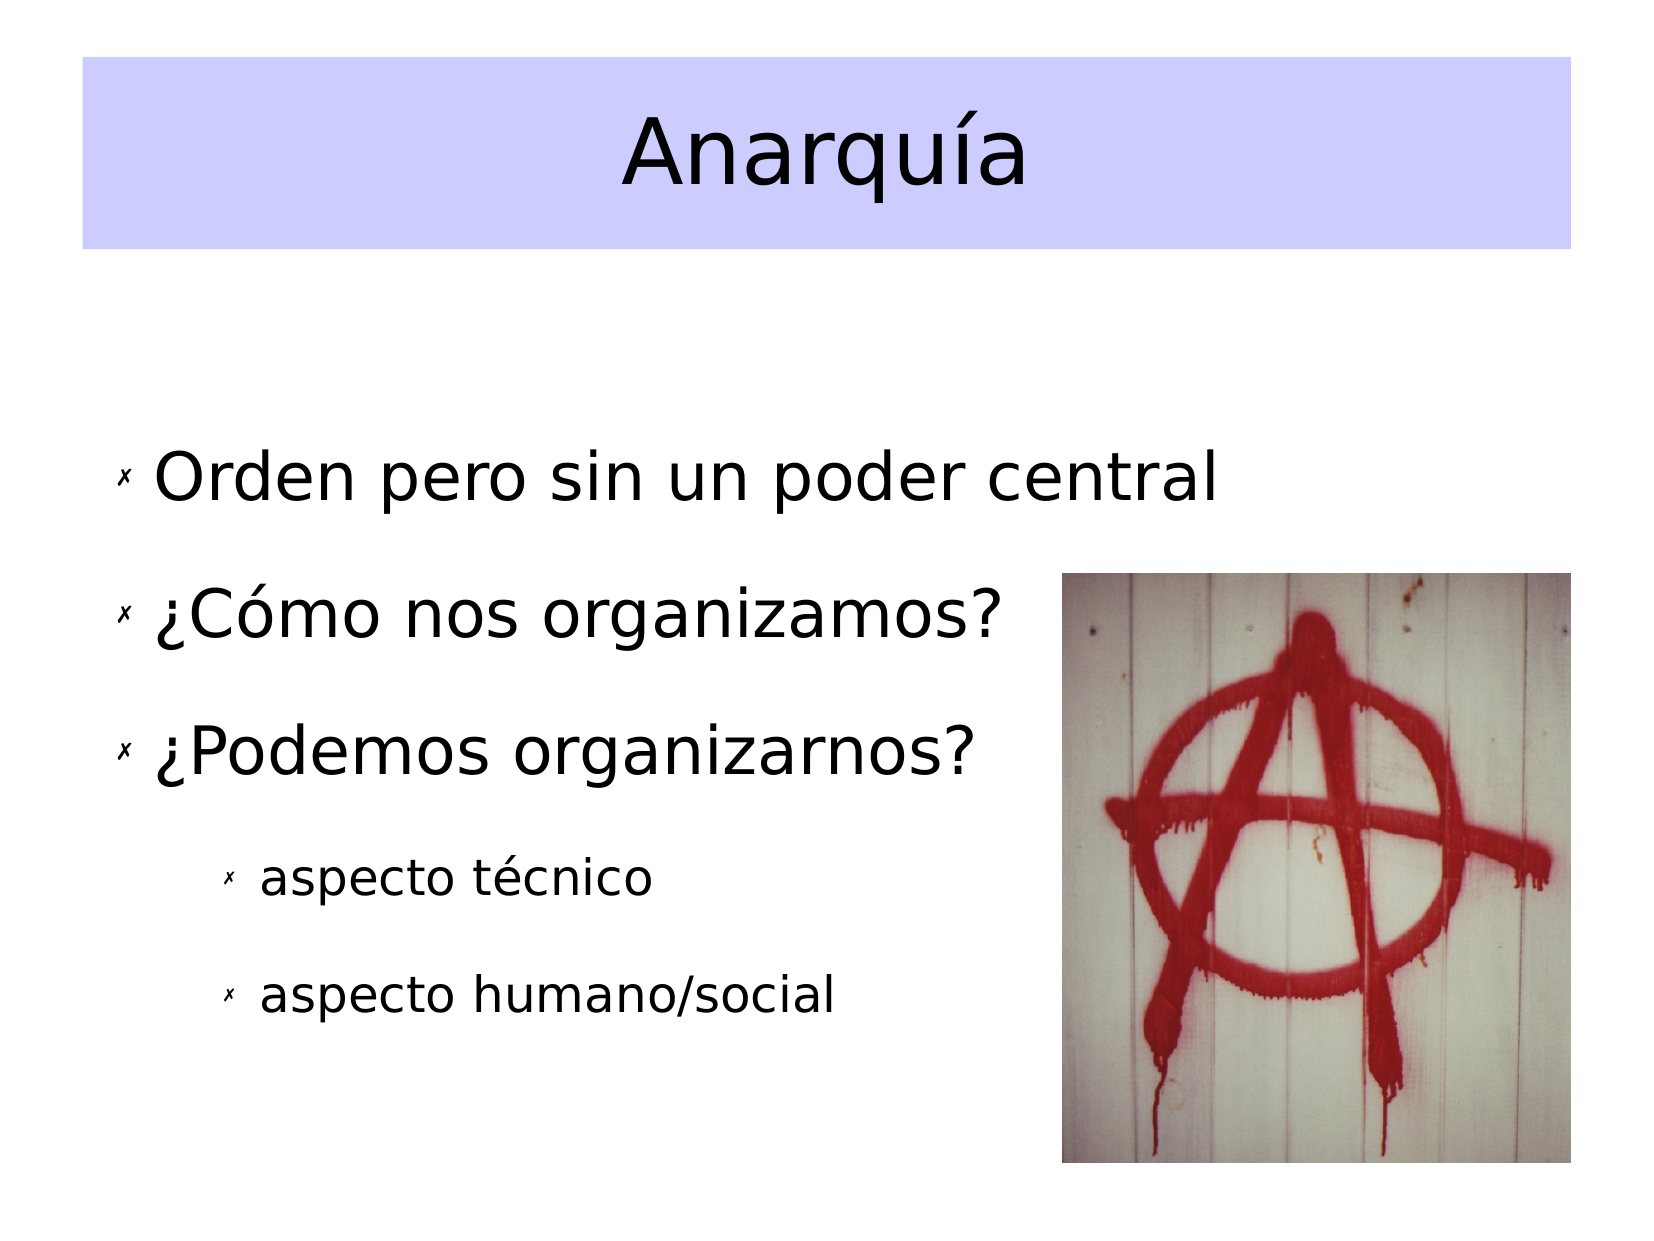

Anarquía
# Orden pero sin un poder central
¿Cómo nos organizamos?
¿Podemos organizarnos?
aspecto técnico
aspecto humano/social